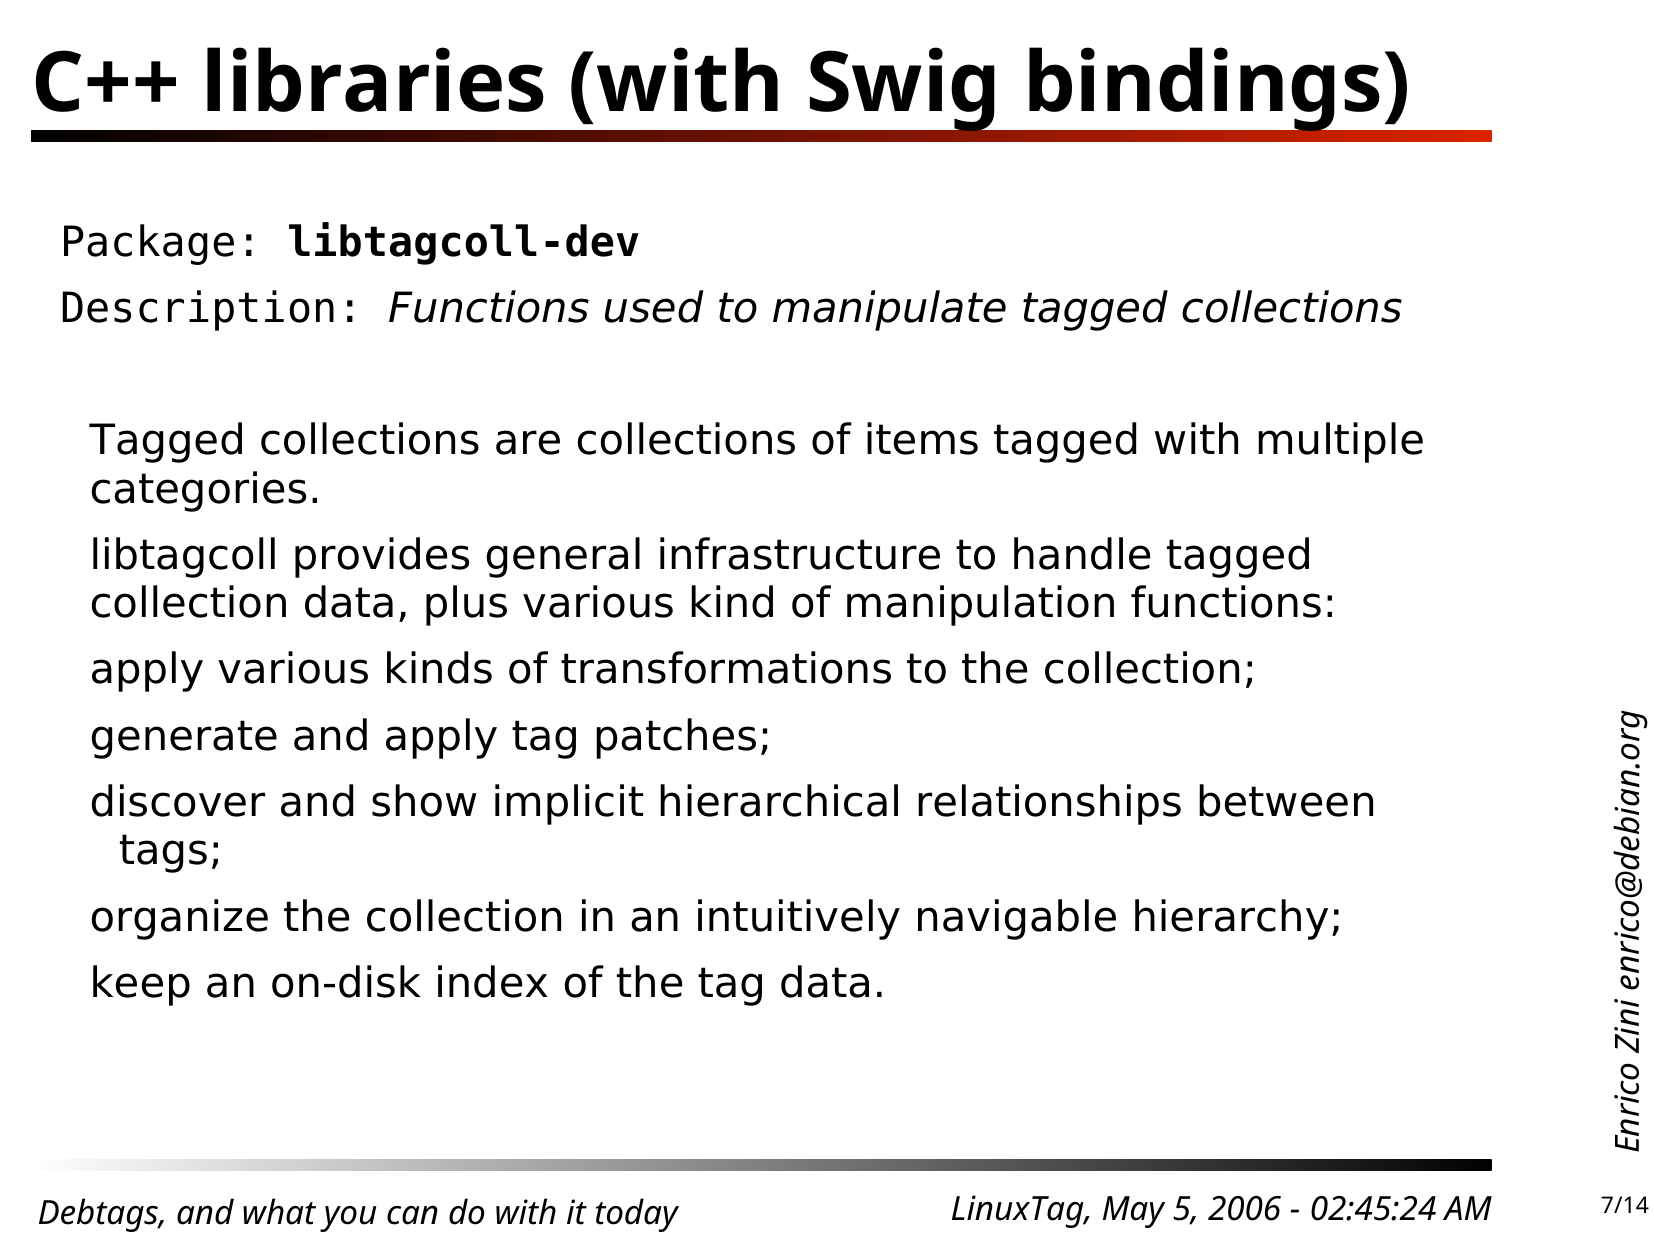

C++ libraries (with Swig bindings)
Package: libtagcoll-dev
Description: Functions used to manipulate tagged collections
Tagged collections are collections of items tagged with multiple categories.
libtagcoll provides general infrastructure to handle tagged collection data, plus various kind of manipulation functions:
apply various kinds of transformations to the collection;
generate and apply tag patches;
discover and show implicit hierarchical relationships between tags;
organize the collection in an intuitively navigable hierarchy;
keep an on-disk index of the tag data.